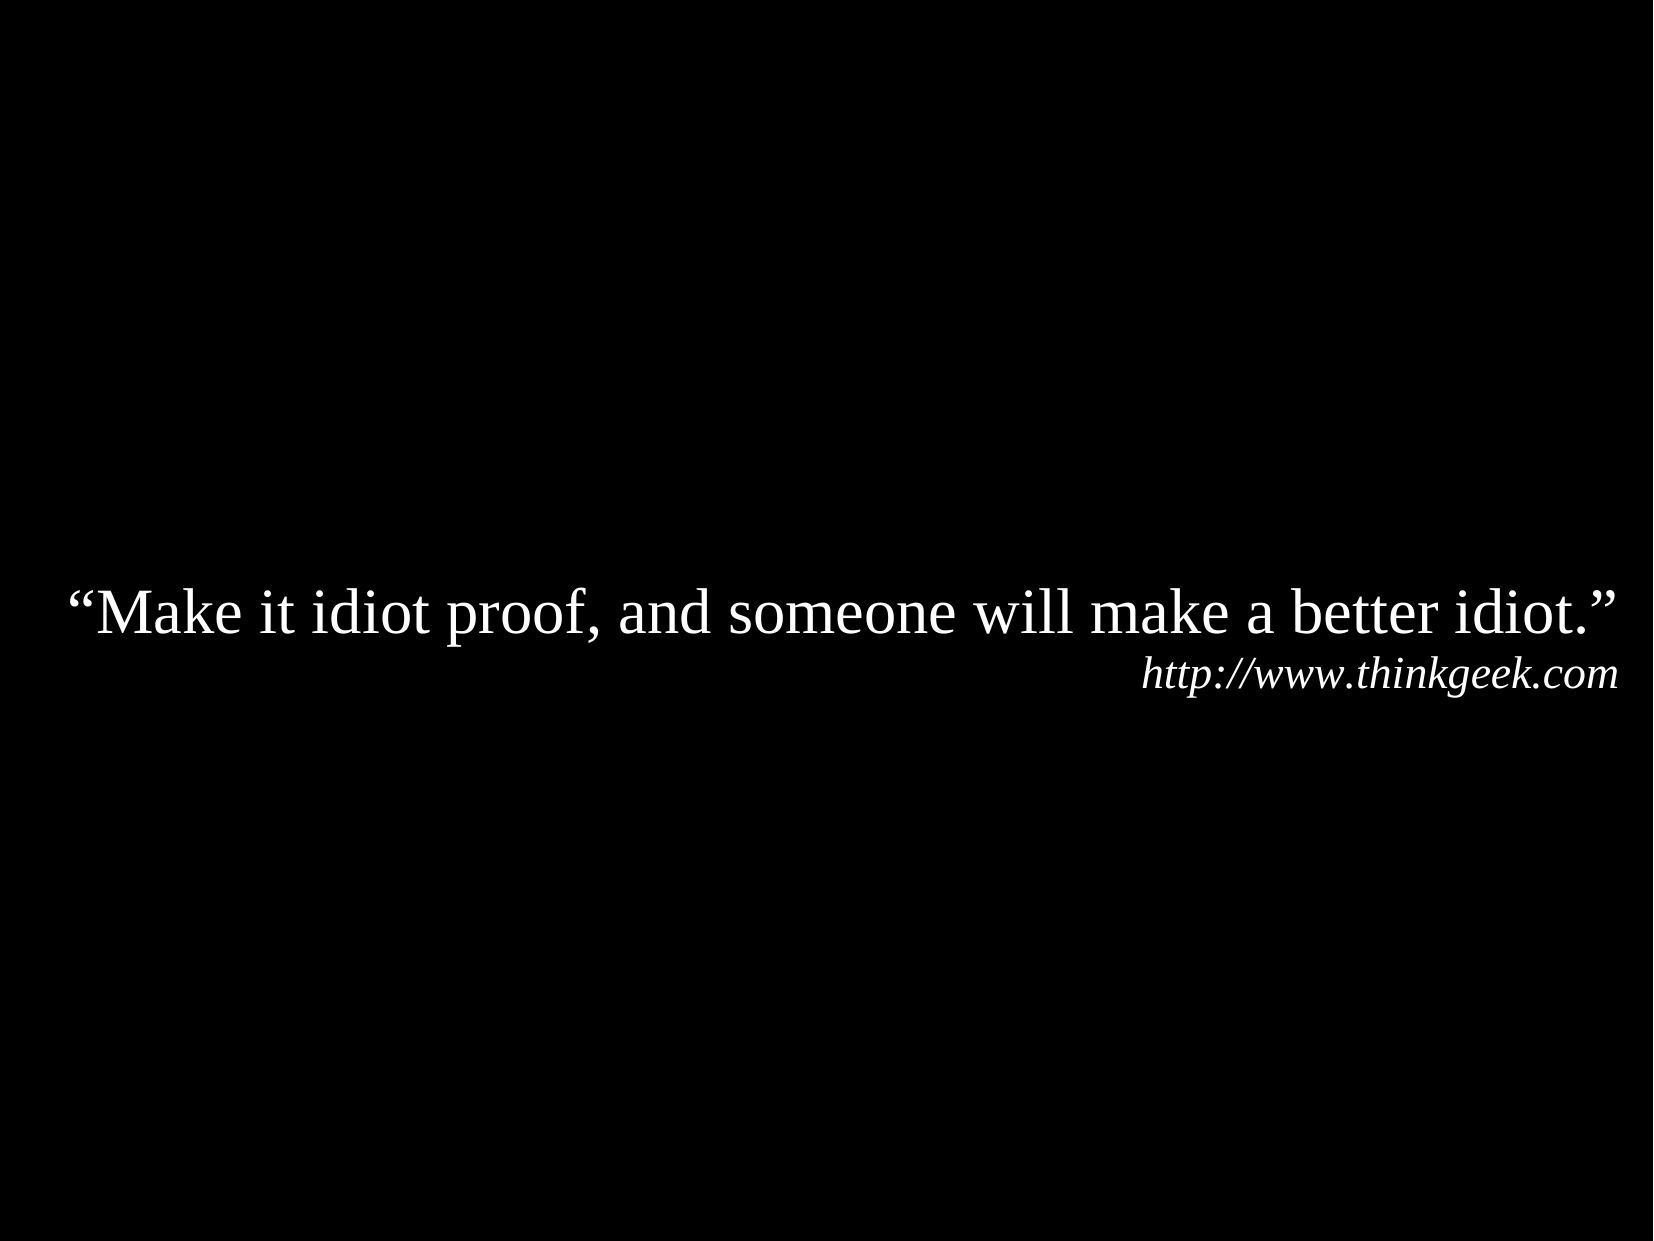

“Make it idiot proof, and someone will make a better idiot.”
http://www.thinkgeek.com
#
20
SPMS Security Issues, JACoW Team Meeting, Frascati, 2005, I. Andrian